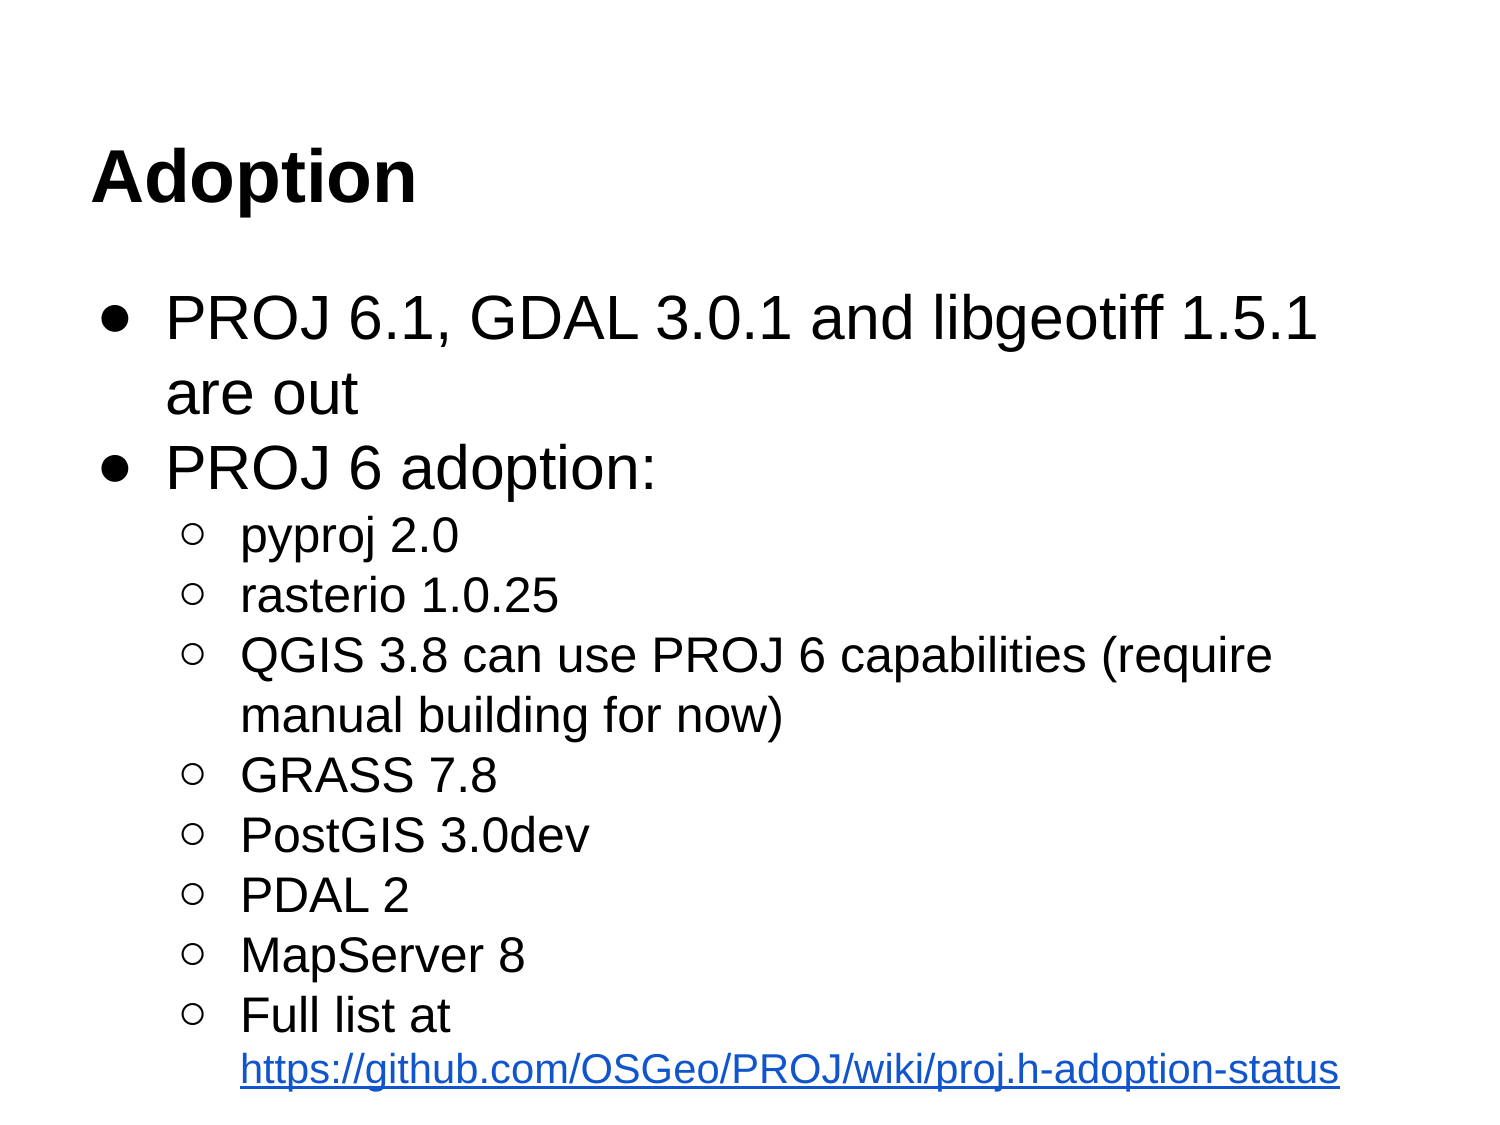

# Adoption
PROJ 6.1, GDAL 3.0.1 and libgeotiff 1.5.1 are out
PROJ 6 adoption:
pyproj 2.0
rasterio 1.0.25
QGIS 3.8 can use PROJ 6 capabilities (require manual building for now)
GRASS 7.8
PostGIS 3.0dev
PDAL 2
MapServer 8
Full list at https://github.com/OSGeo/PROJ/wiki/proj.h-adoption-status